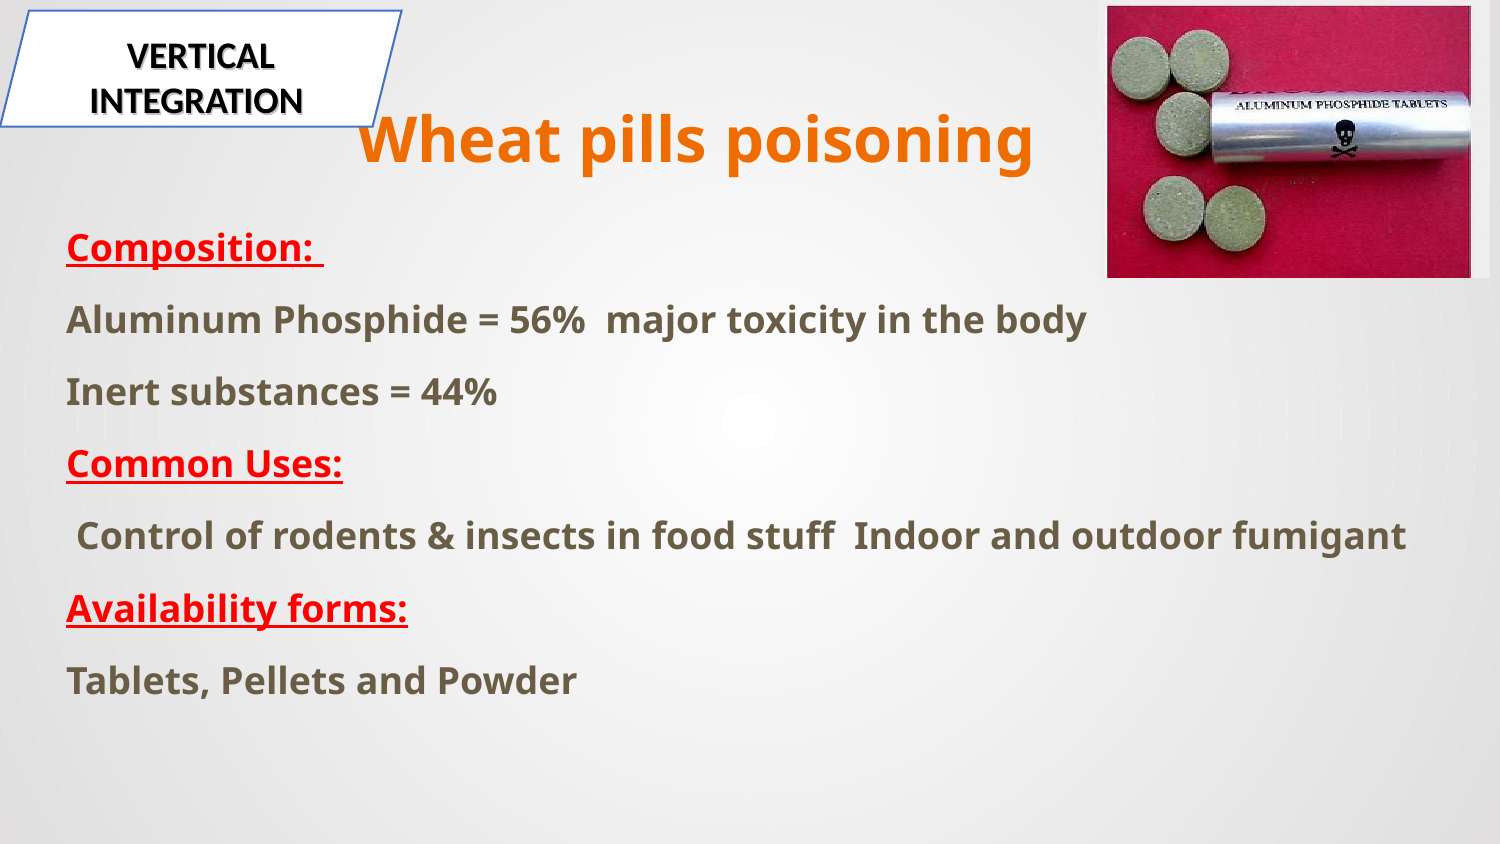

VERTICAL INTEGRATION
# Wheat pills poisoning
Composition:
Aluminum Phosphide = 56% major toxicity in the body
Inert substances = 44%
Common Uses:
 Control of rodents & insects in food stuff Indoor and outdoor fumigant
Availability forms:
Tablets, Pellets and Powder